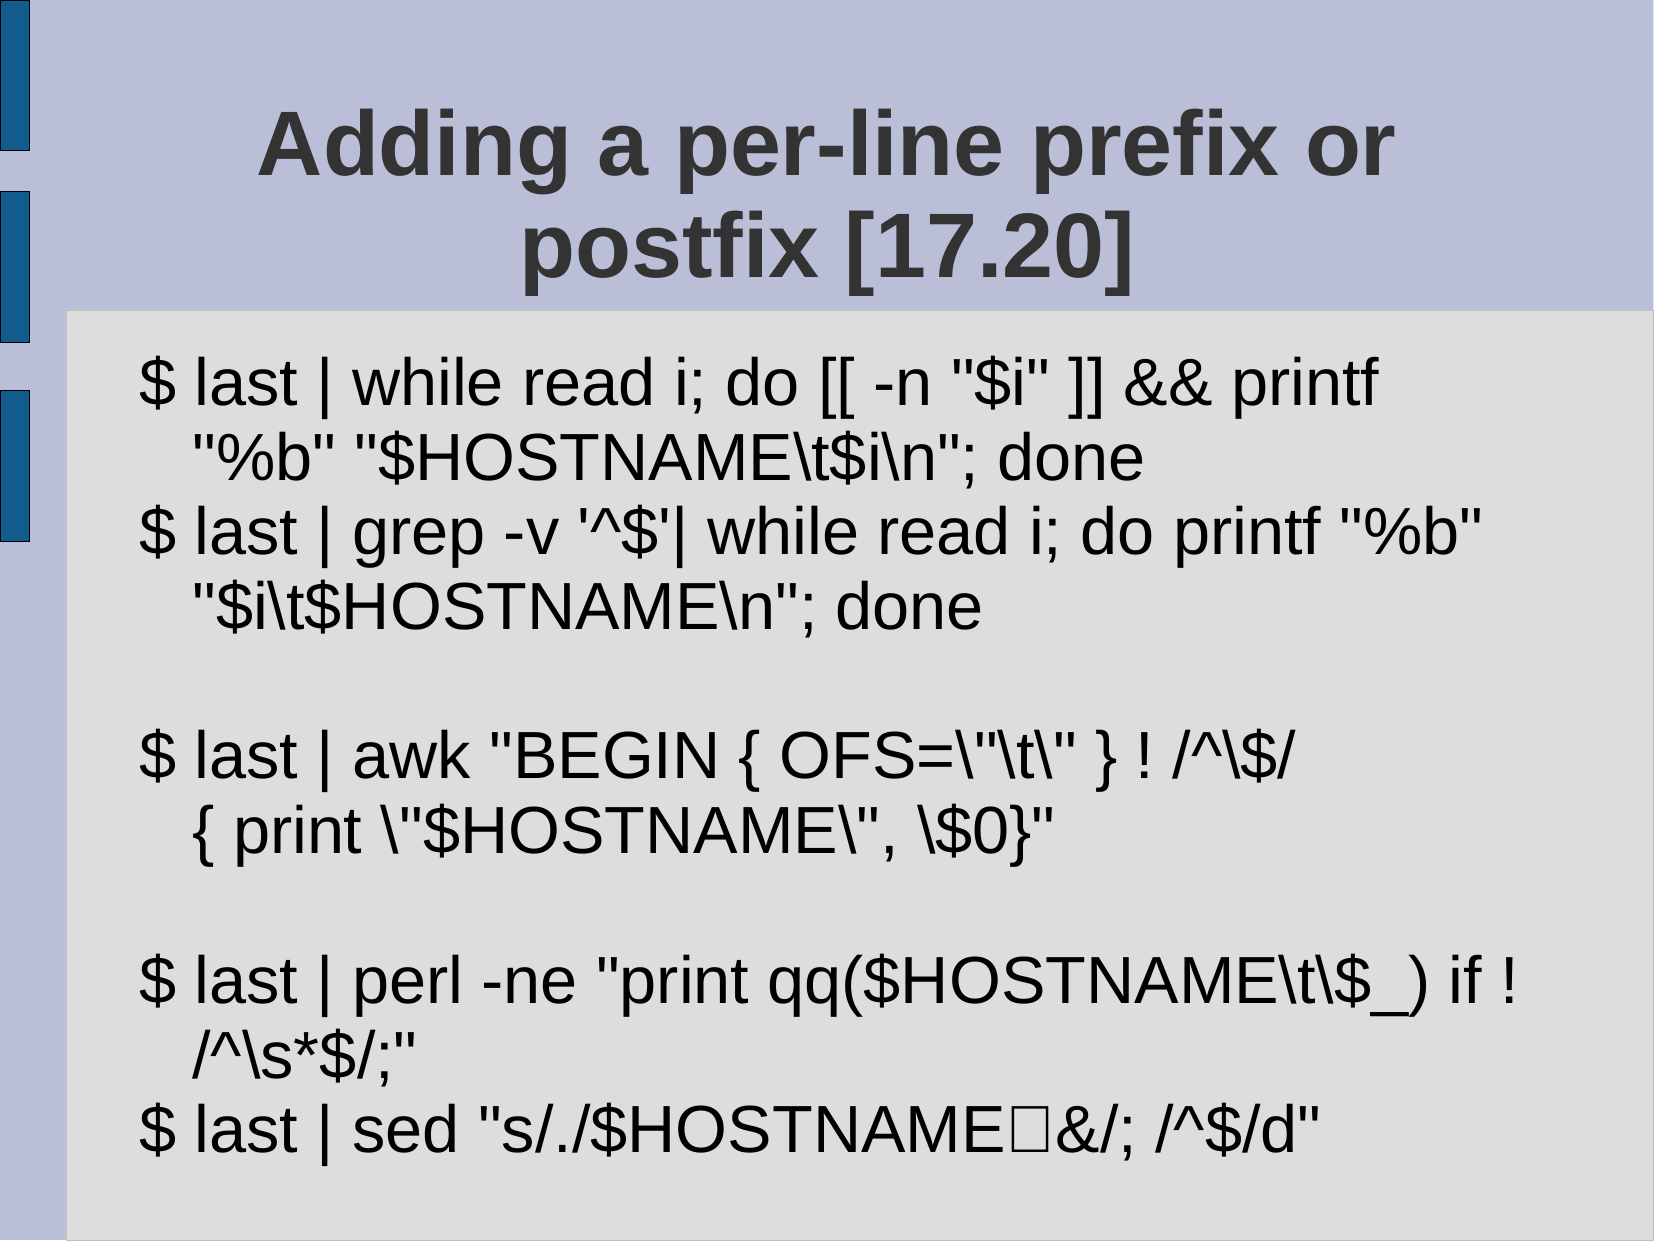

# Adding a per-line prefix or postfix [17.20]
$ last | while read i; do [[ -n "$i" ]] && printf "%b" "$HOSTNAME\t$i\n"; done
$ last | grep -v '^$'| while read i; do printf "%b" "$i\t$HOSTNAME\n"; done
$ last | awk "BEGIN { OFS=\"\t\" } ! /^\$/ { print \"$HOSTNAME\", \$0}"
$ last | perl -ne "print qq($HOSTNAME\t\$_) if ! /^\s*$/;"
$ last | sed "s/./$HOSTNAME&/; /^$/d"